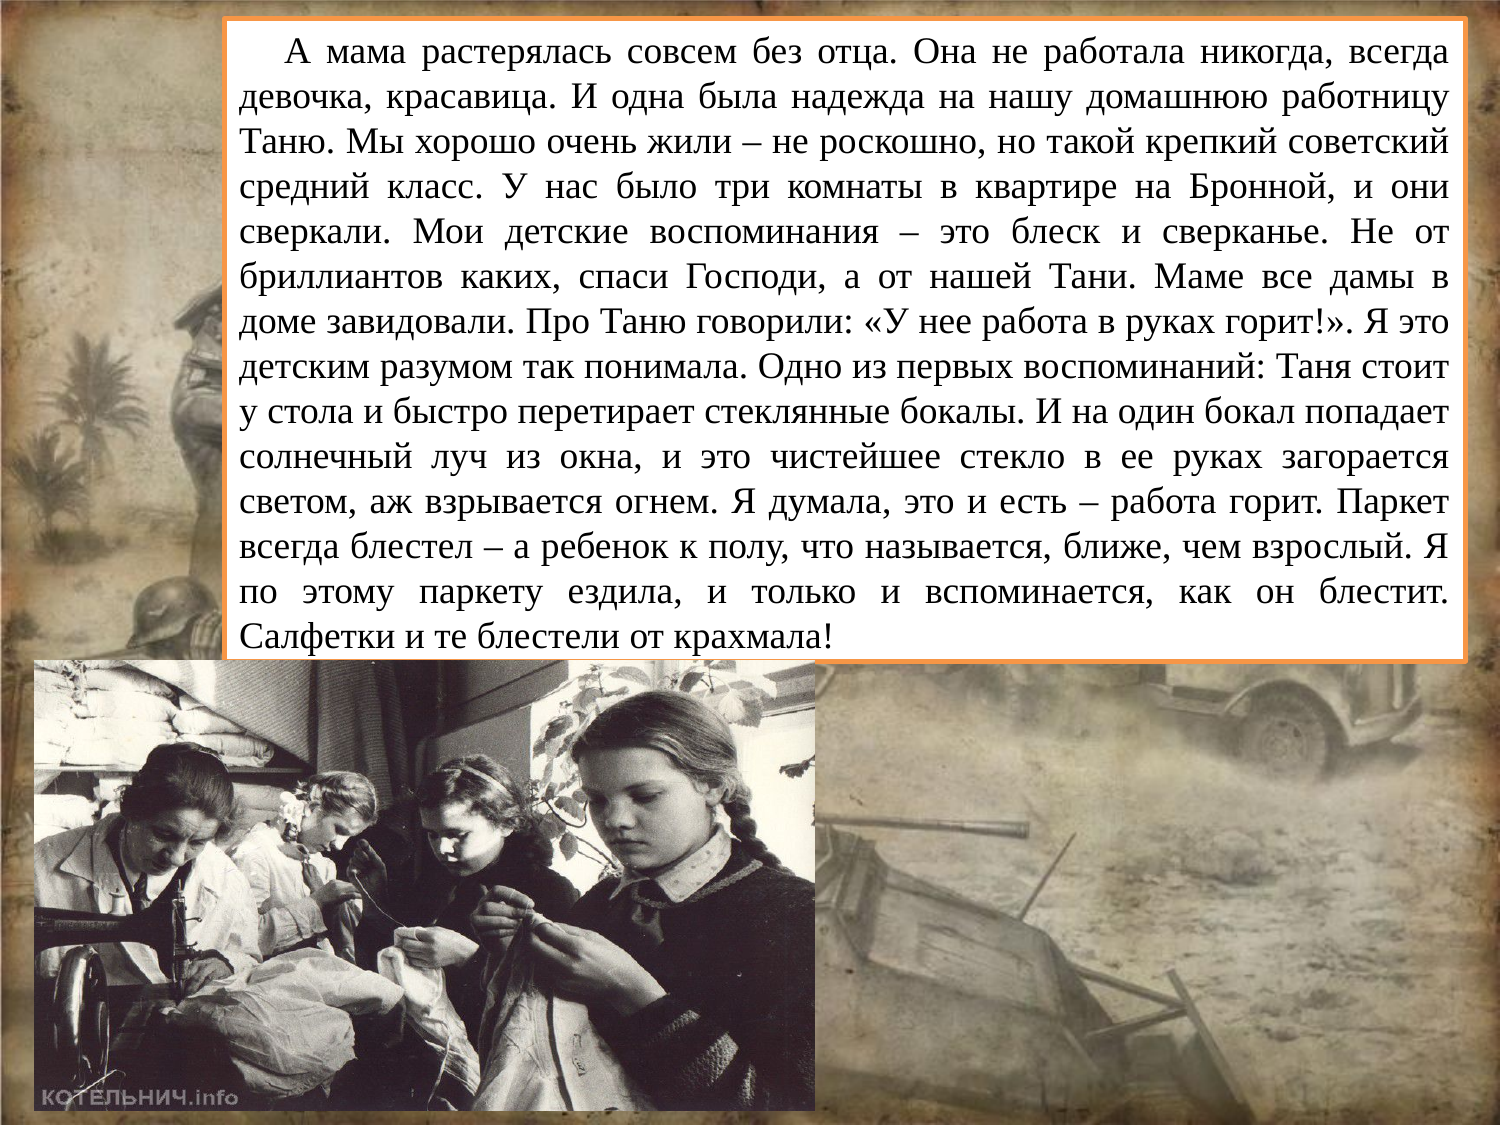

А мама растерялась совсем без отца. Она не работала никогда, всегда девочка, красавица. И одна была надежда на нашу домашнюю работницу Таню. Мы хорошо очень жили – не роскошно, но такой крепкий советский средний класс. У нас было три комнаты в квартире на Бронной, и они сверкали. Мои детские воспоминания – это блеск и сверканье. Не от бриллиантов каких, спаси Господи, а от нашей Тани. Маме все дамы в доме завидовали. Про Таню говорили: «У нее работа в руках горит!». Я это детским разумом так понимала. Одно из первых воспоминаний: Таня стоит у стола и быстро перетирает стеклянные бокалы. И на один бокал попадает солнечный луч из окна, и это чистейшее стекло в ее руках загорается светом, аж взрывается огнем. Я думала, это и есть – работа горит. Паркет всегда блестел – а ребенок к полу, что называется, ближе, чем взрослый. Я по этому паркету ездила, и только и вспоминается, как он блестит. Салфетки и те блестели от крахмала!
#